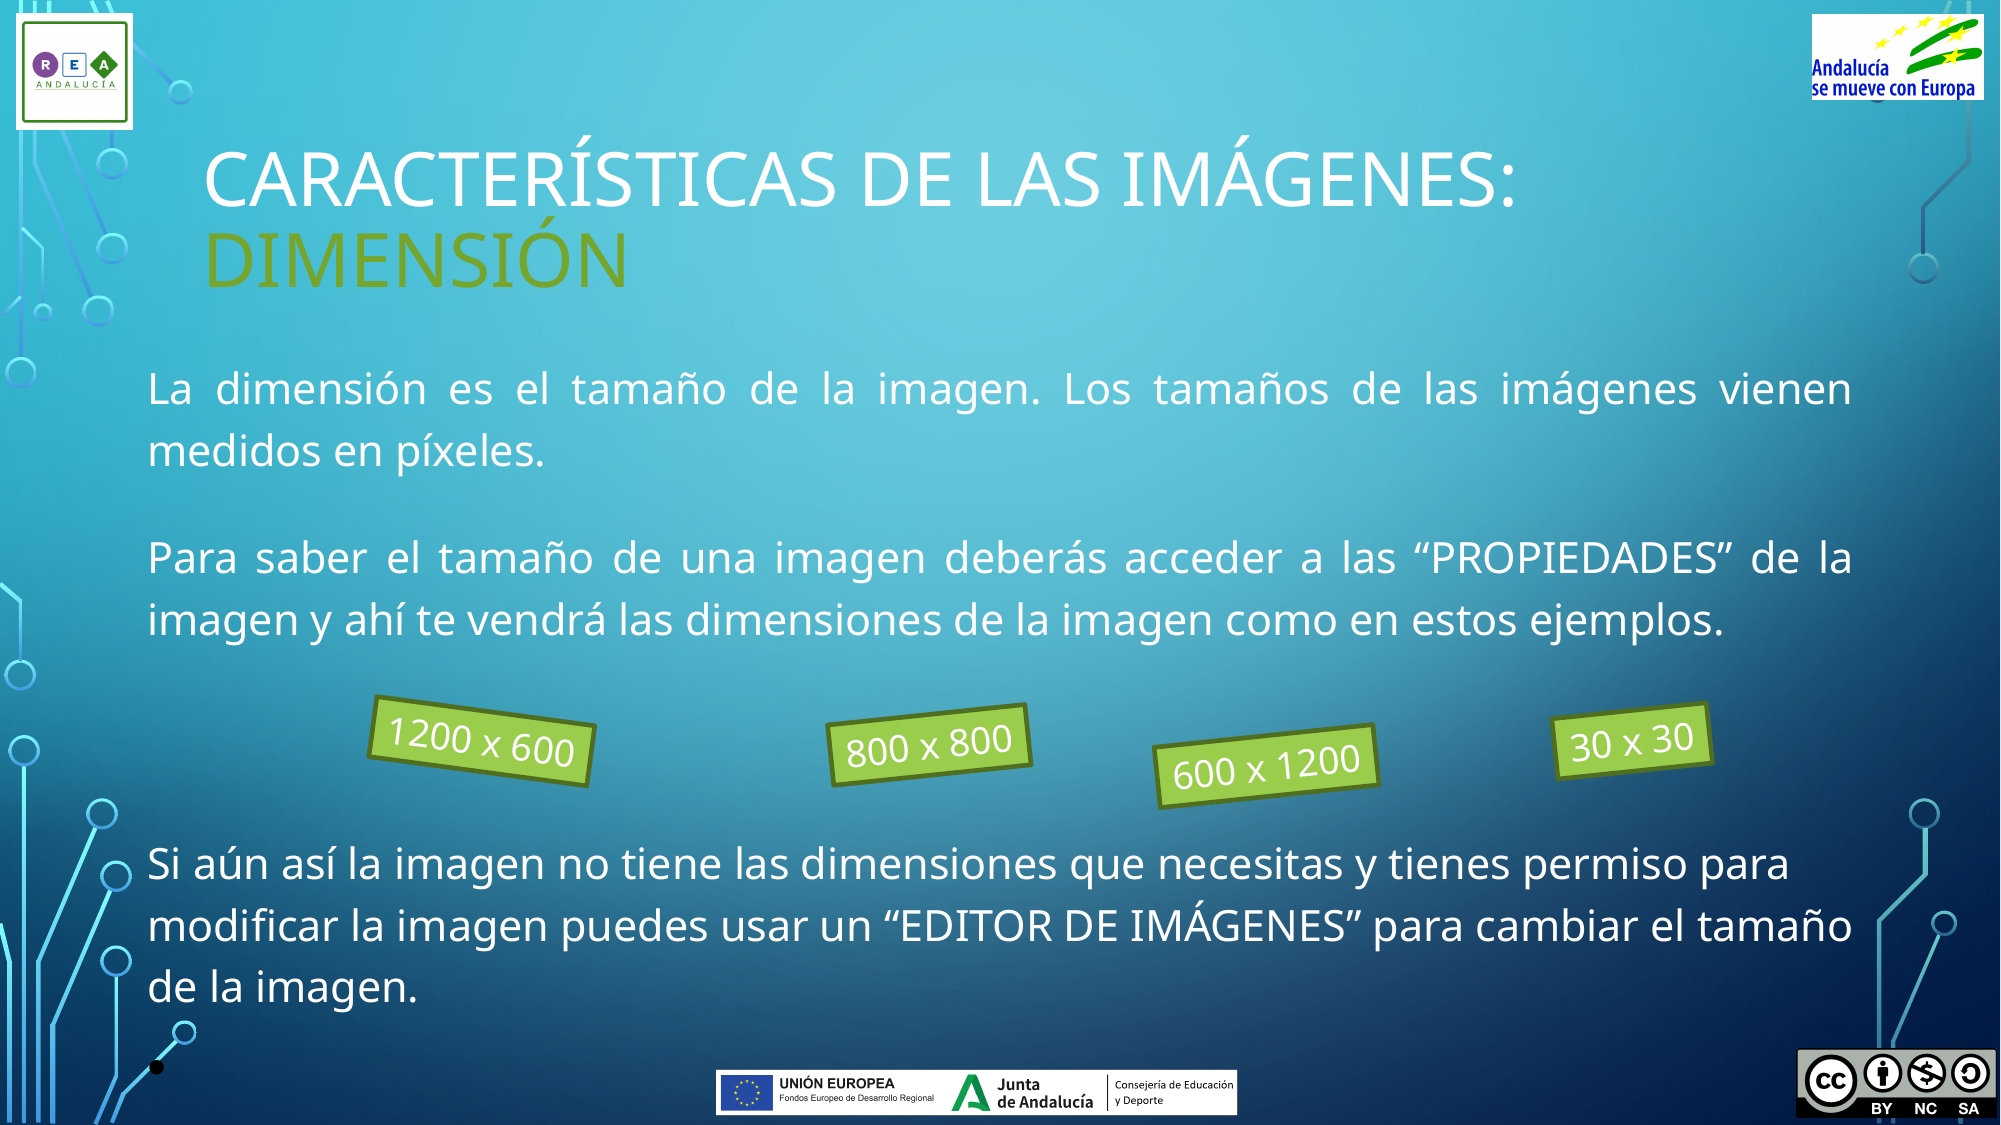

# Características de las imágenes: Dimensión
La dimensión es el tamaño de la imagen. Los tamaños de las imágenes vienen medidos en píxeles.
Para saber el tamaño de una imagen deberás acceder a las “PROPIEDADES” de la imagen y ahí te vendrá las dimensiones de la imagen como en estos ejemplos.
Si aún así la imagen no tiene las dimensiones que necesitas y tienes permiso para modificar la imagen puedes usar un “EDITOR DE IMÁGENES” para cambiar el tamaño de la imagen.
30 x 30
1200 x 600
800 x 800
600 x 1200